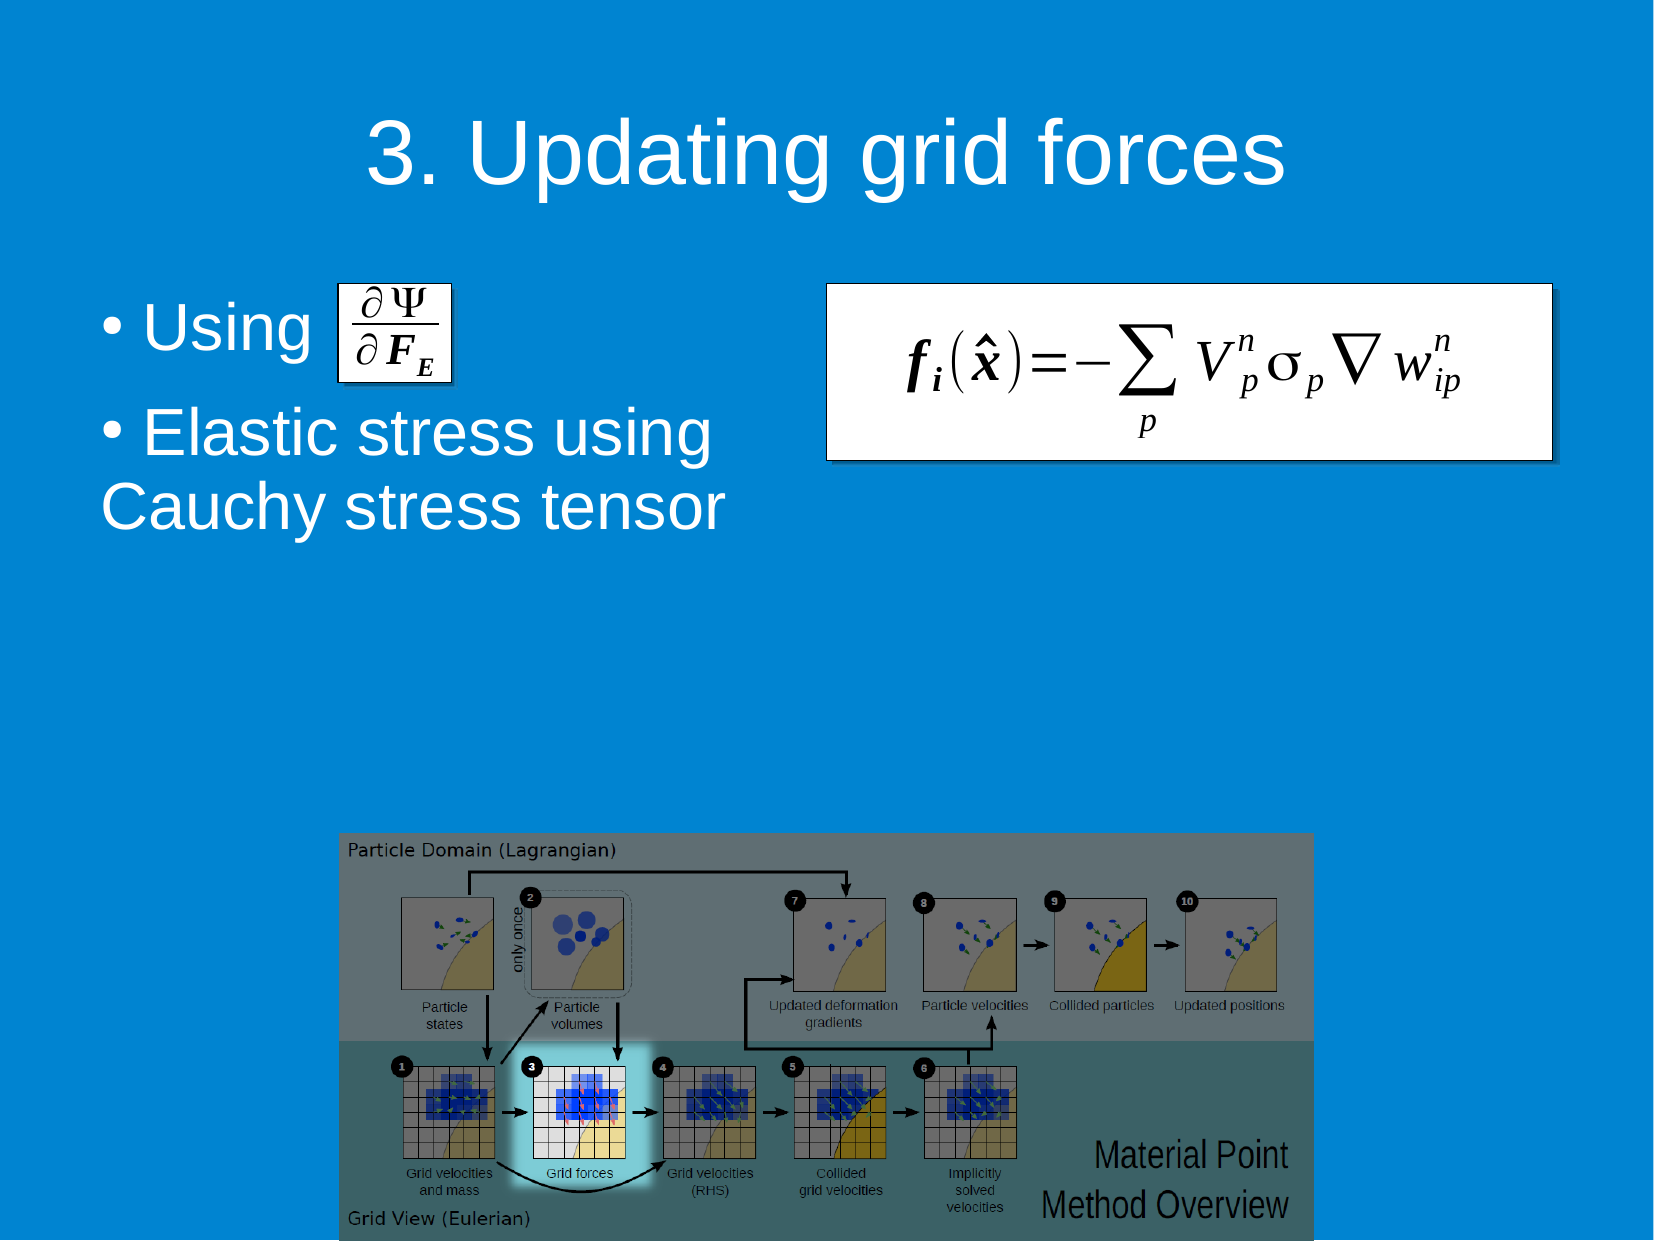

3. Updating grid forces
# sd
 Using
 Elastic stress using Cauchy stress tensor